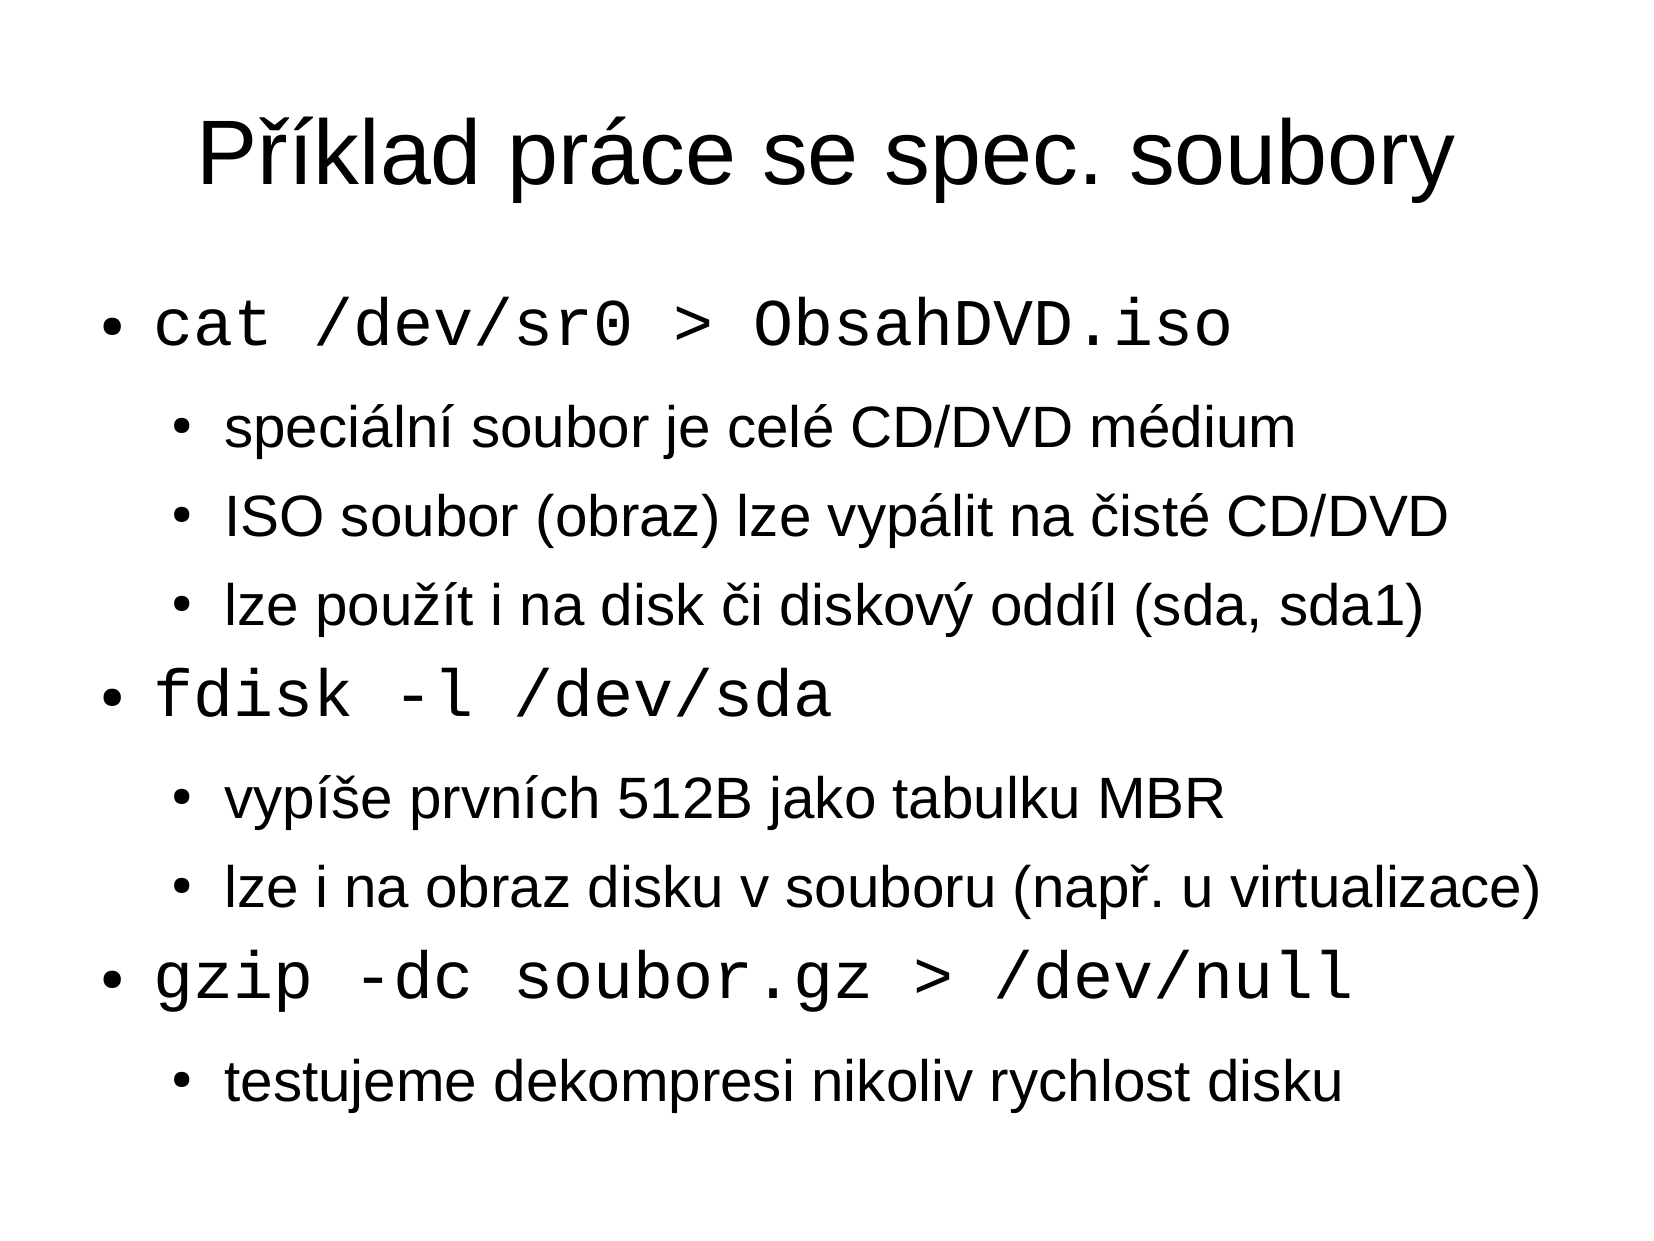

# Příklad práce se spec. soubory
cat /dev/sr0 > ObsahDVD.iso
speciální soubor je celé CD/DVD médium
ISO soubor (obraz) lze vypálit na čisté CD/DVD
lze použít i na disk či diskový oddíl (sda, sda1)
fdisk -l /dev/sda
vypíše prvních 512B jako tabulku MBR
lze i na obraz disku v souboru (např. u virtualizace)
gzip -dc soubor.gz > /dev/null
testujeme dekompresi nikoliv rychlost disku